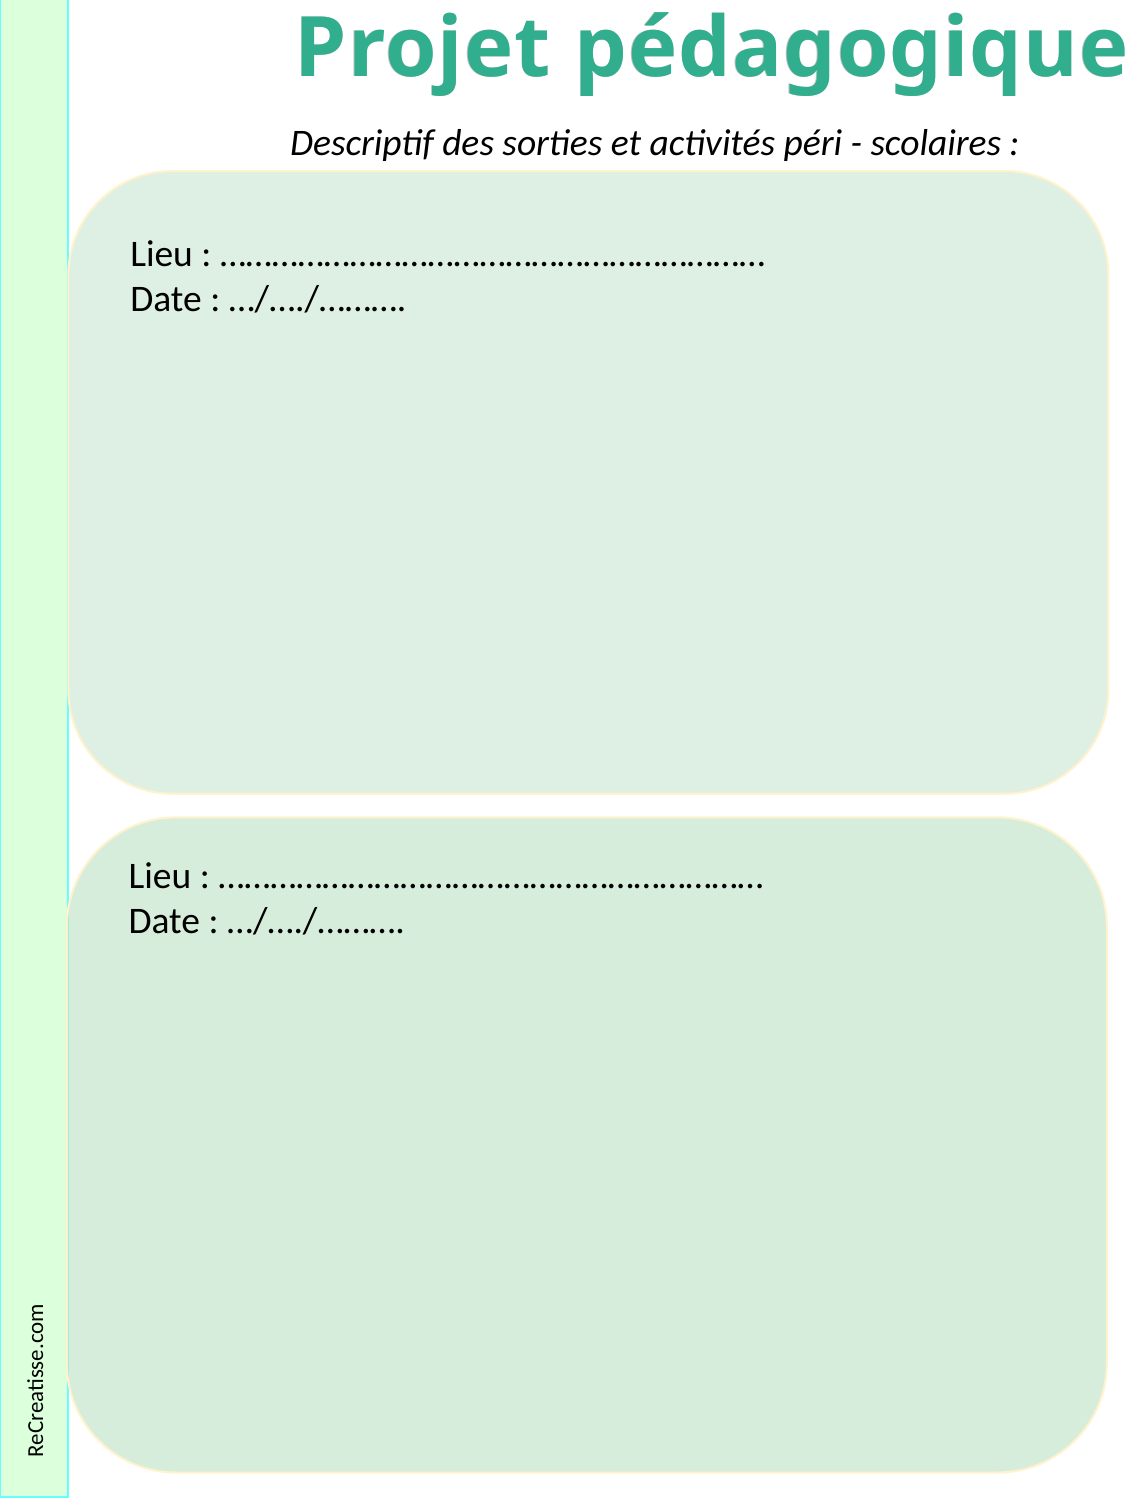

Projet pédagogique
Descriptif des sorties et activités péri - scolaires :
Lieu : ………………………………………………………
Date : …/…./……….
Lieu : ………………………………………………………
Date : …/…./……….
ReCreatisse.com